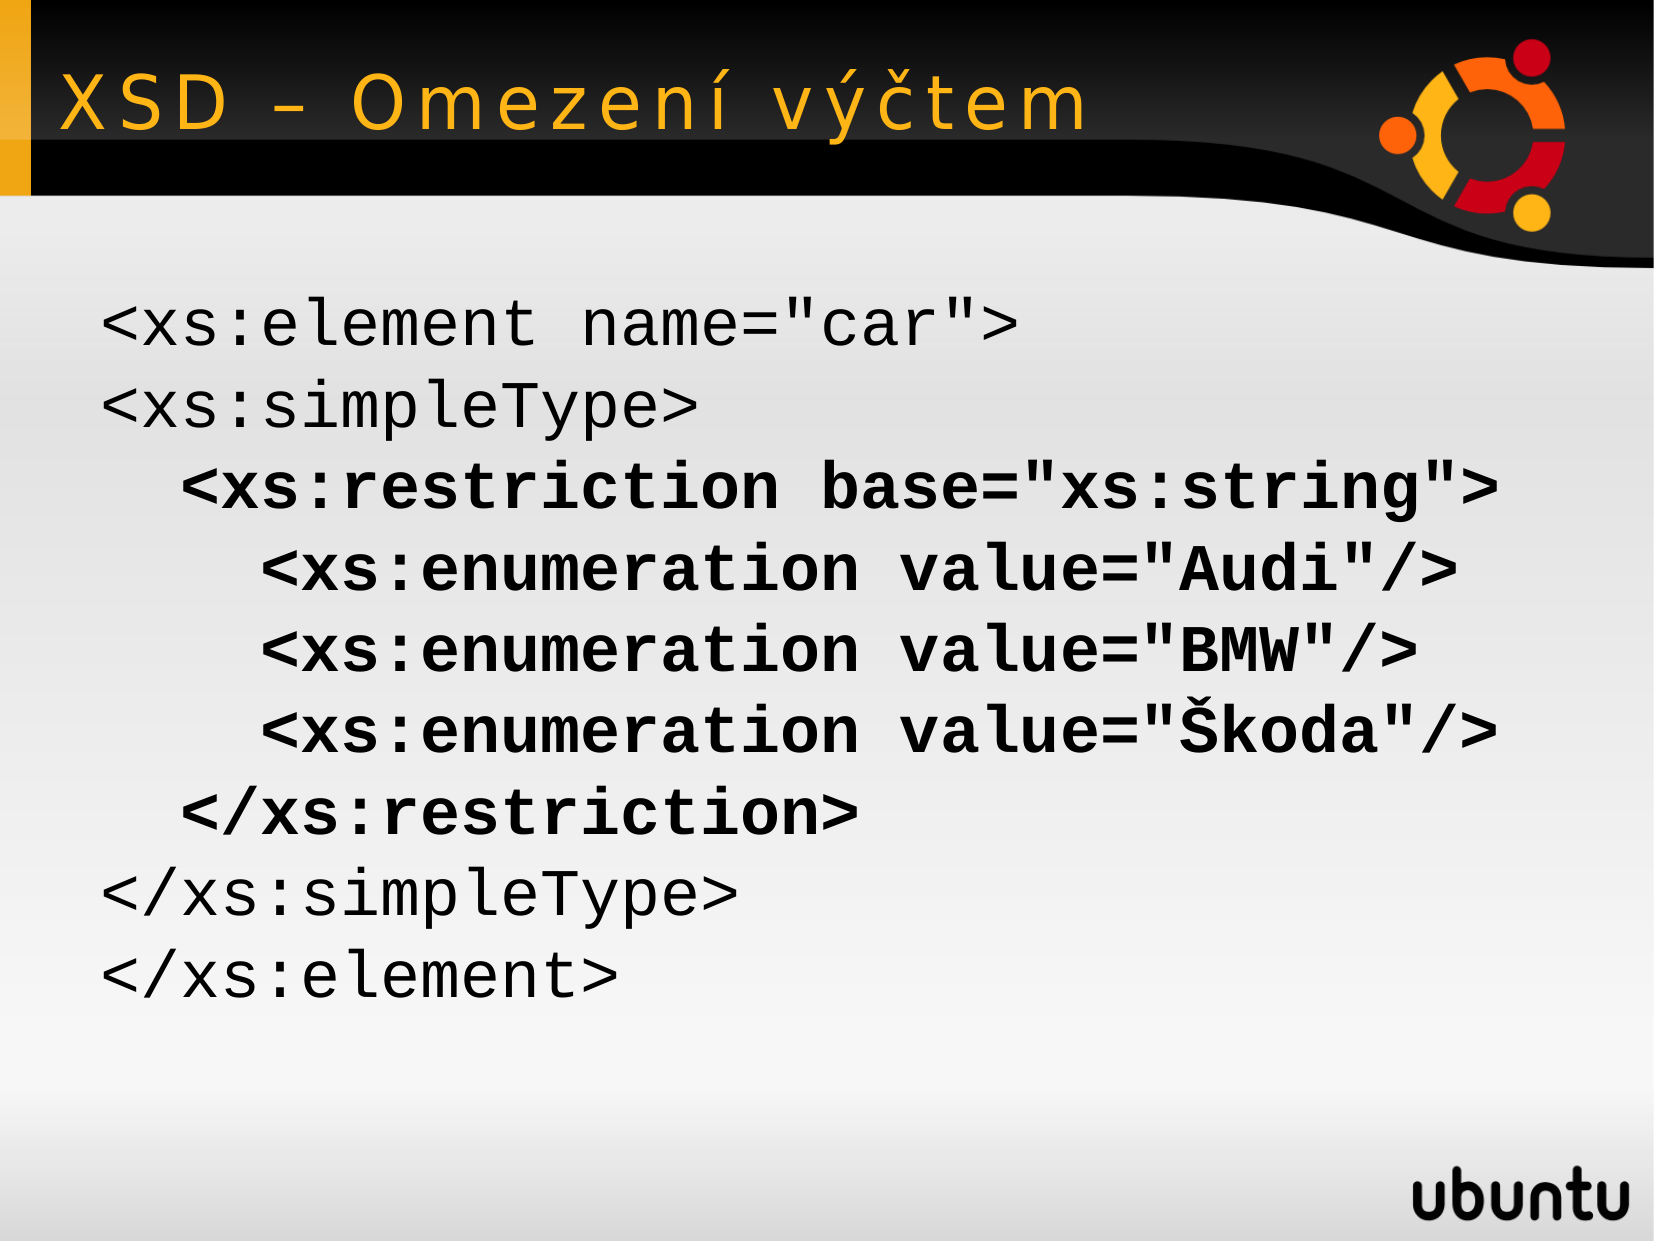

# XSD – Omezení výčtem
<xs:element name="car">
<xs:simpleType>
 <xs:restriction base="xs:string">
 <xs:enumeration value="Audi"/>
 <xs:enumeration value="BMW"/>
 <xs:enumeration value="Škoda"/>
 </xs:restriction>
</xs:simpleType>
</xs:element>